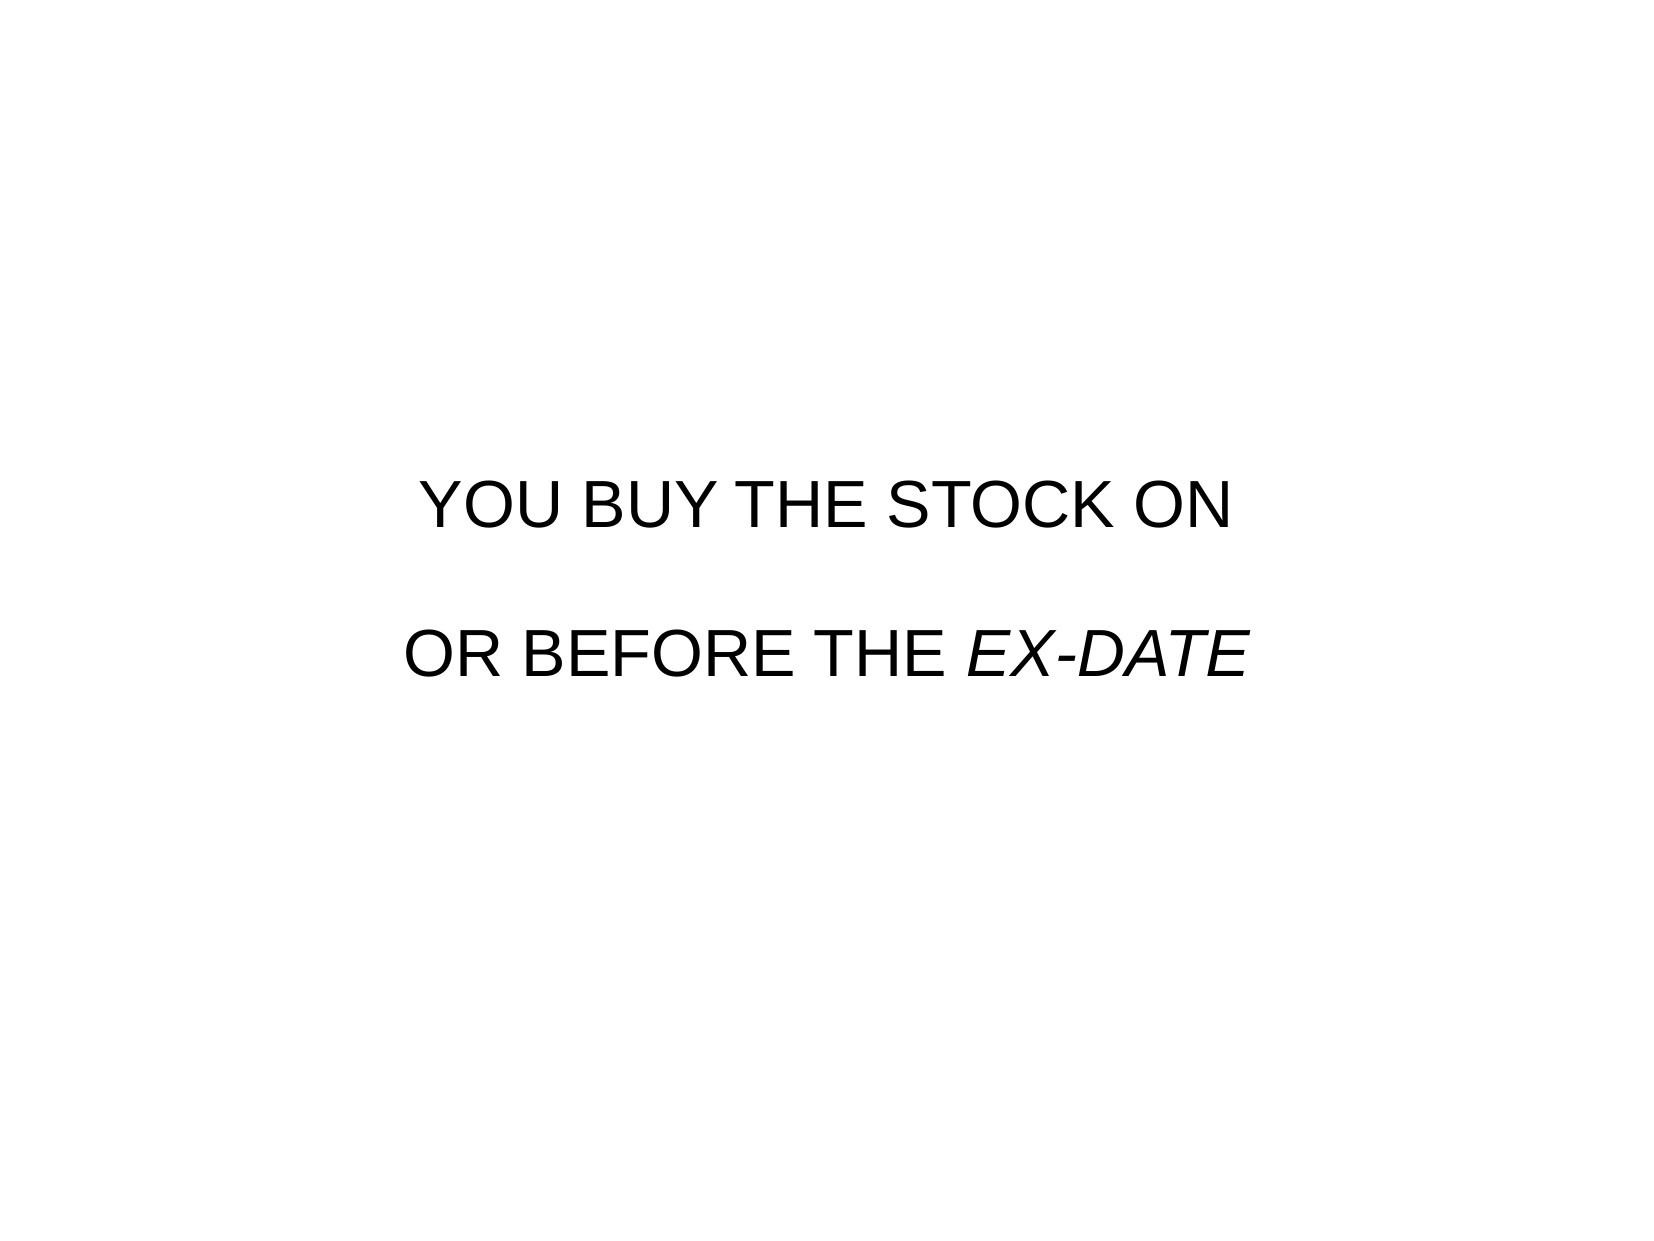

# YOU BUY THE STOCK ON
OR BEFORE THE EX-DATE